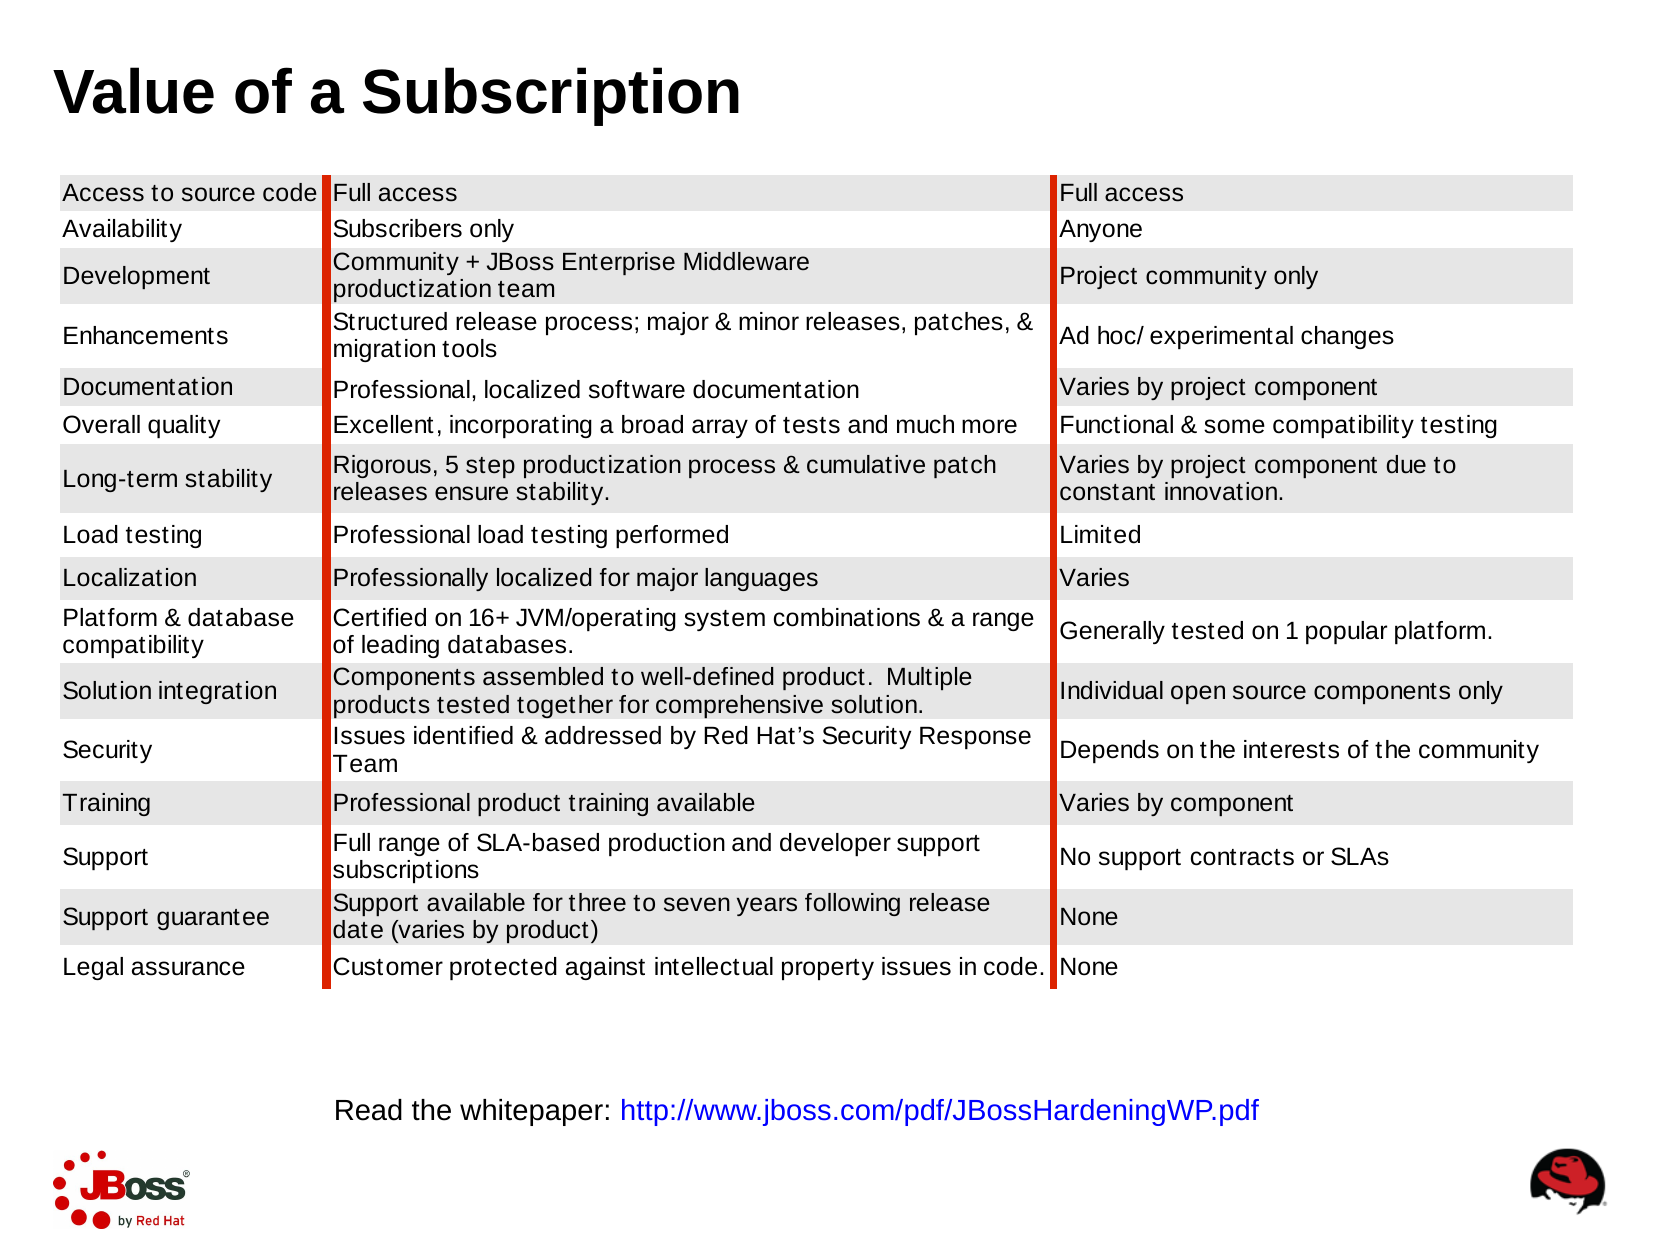

Value of a Subscription
Read the whitepaper: http://www.jboss.com/pdf/JBossHardeningWP.pdf